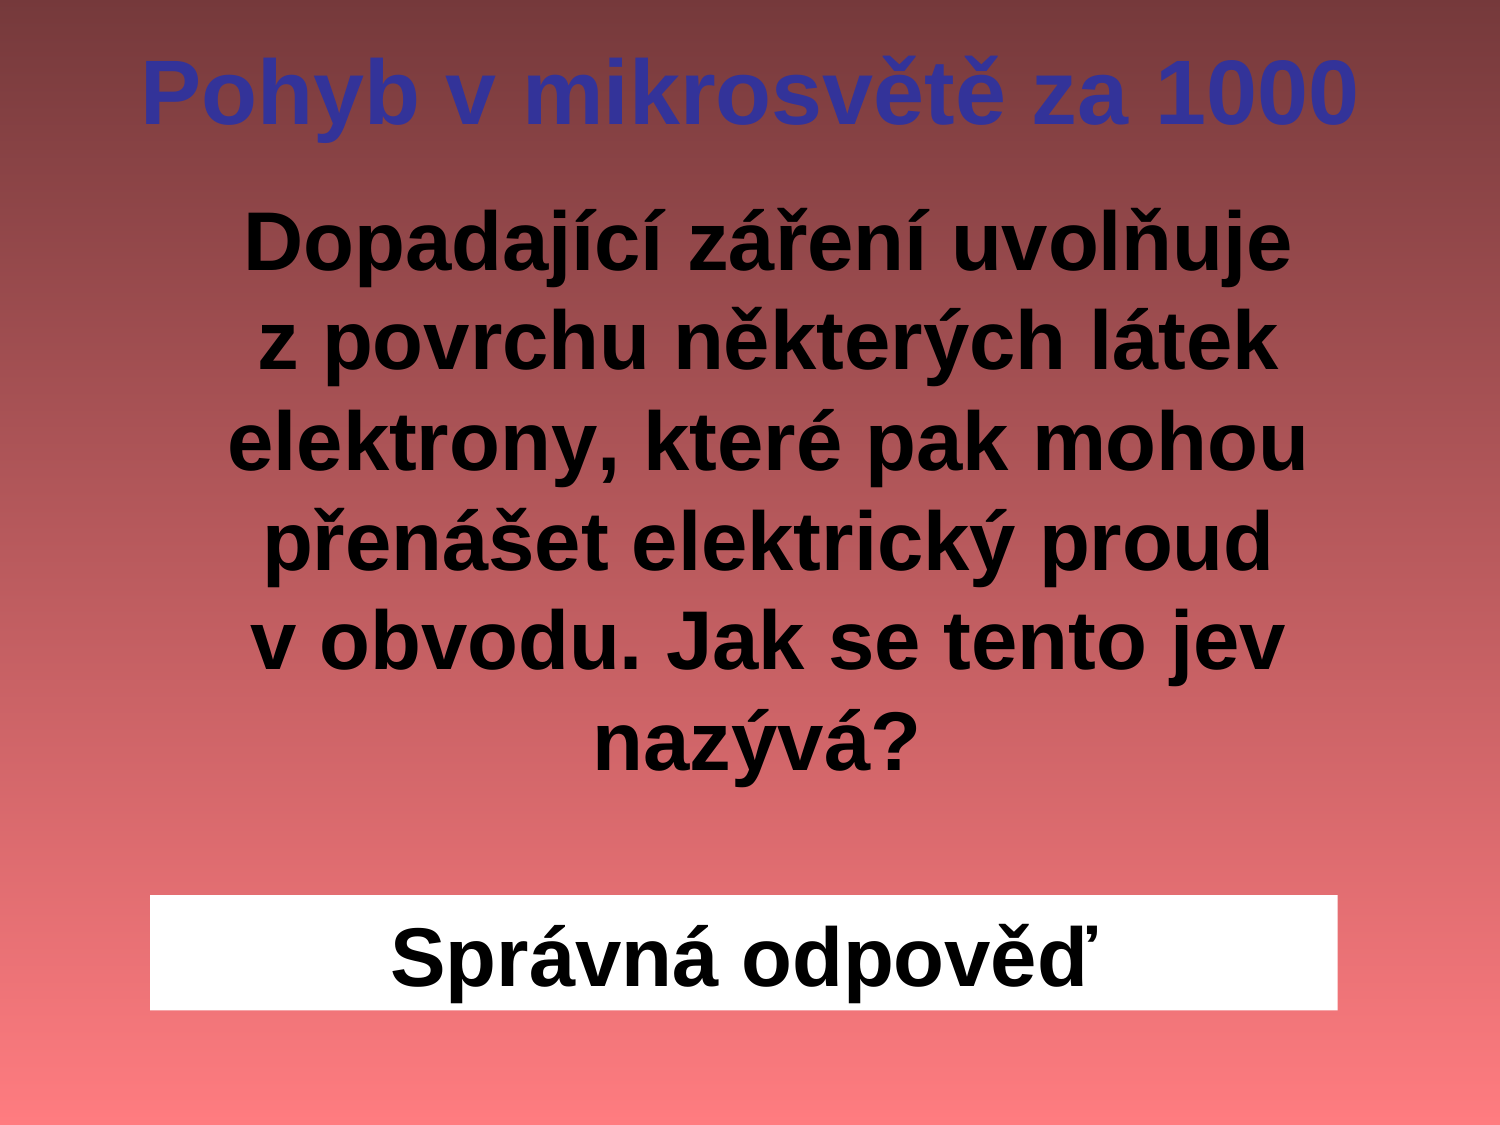

Pohyb v mikrosvětě za 1000
Dopadající záření uvolňuje
z povrchu některých látek elektrony, které pak mohou přenášet elektrický proud
v obvodu. Jak se tento jev nazývá?
Správná odpověď